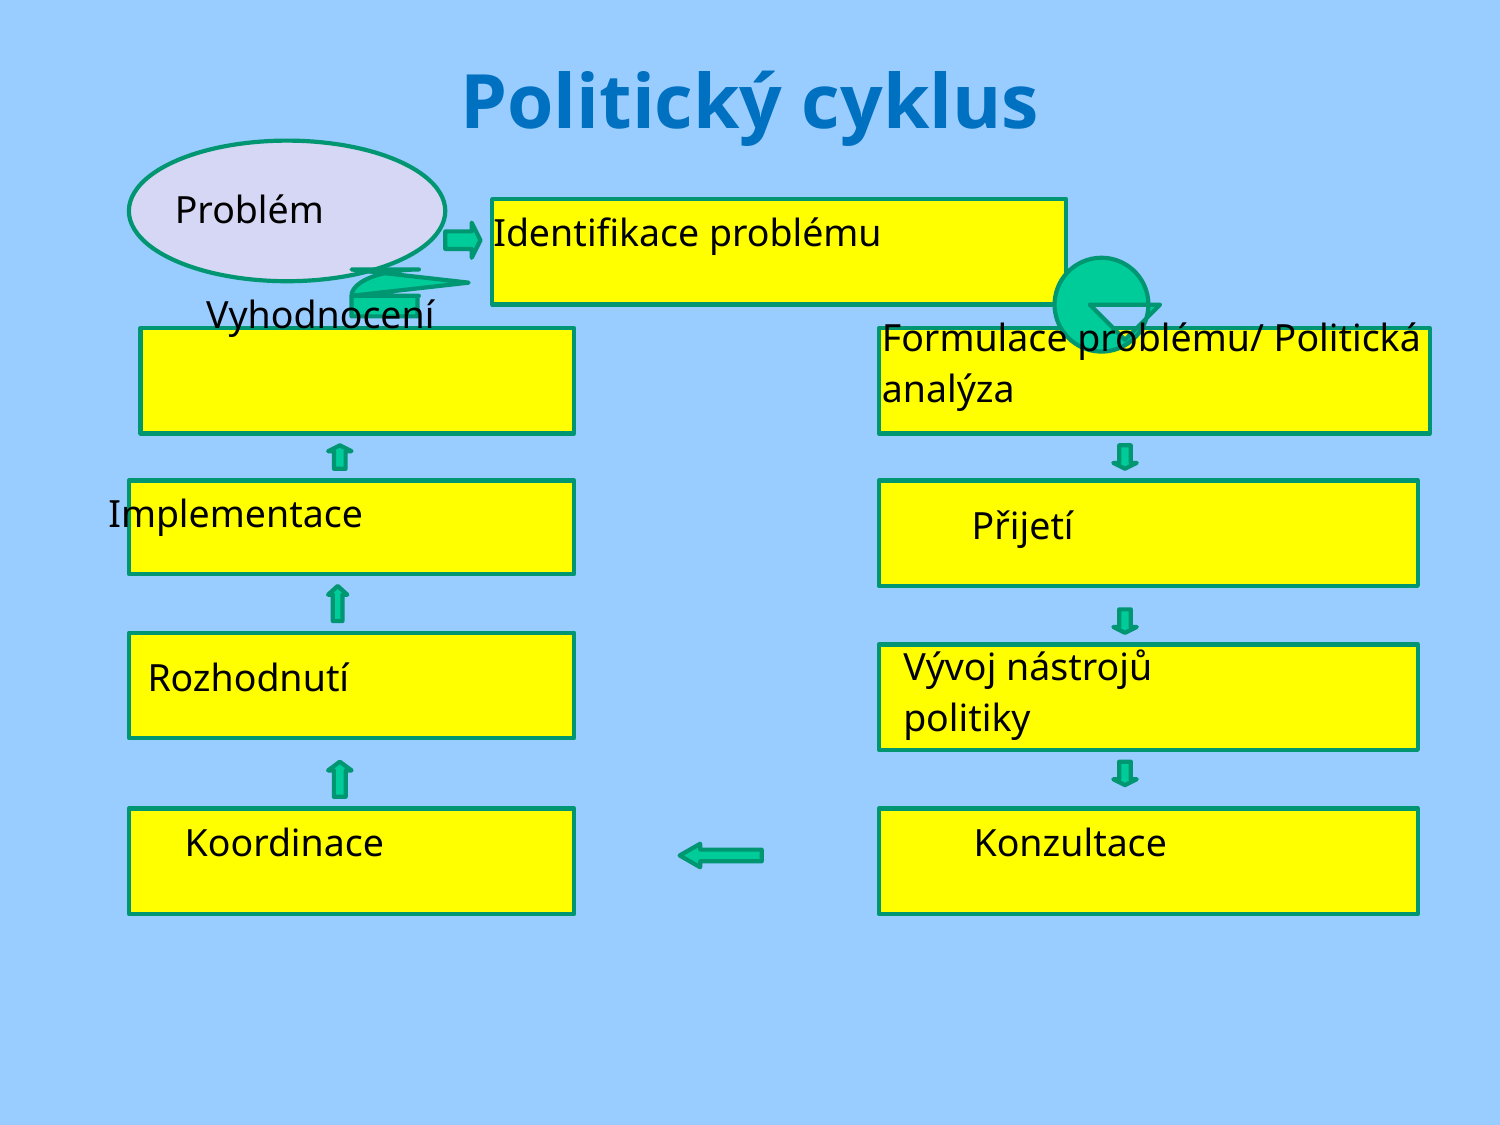

# Politický cyklus
 Problém
 Identifikace problému
 Vyhodnocení
Formulace problému/ Politická analýza
 Implementace
 Přijetí
 Vývoj nástrojů
 politiky
 Rozhodnutí
 Koordinace
 Konzultace